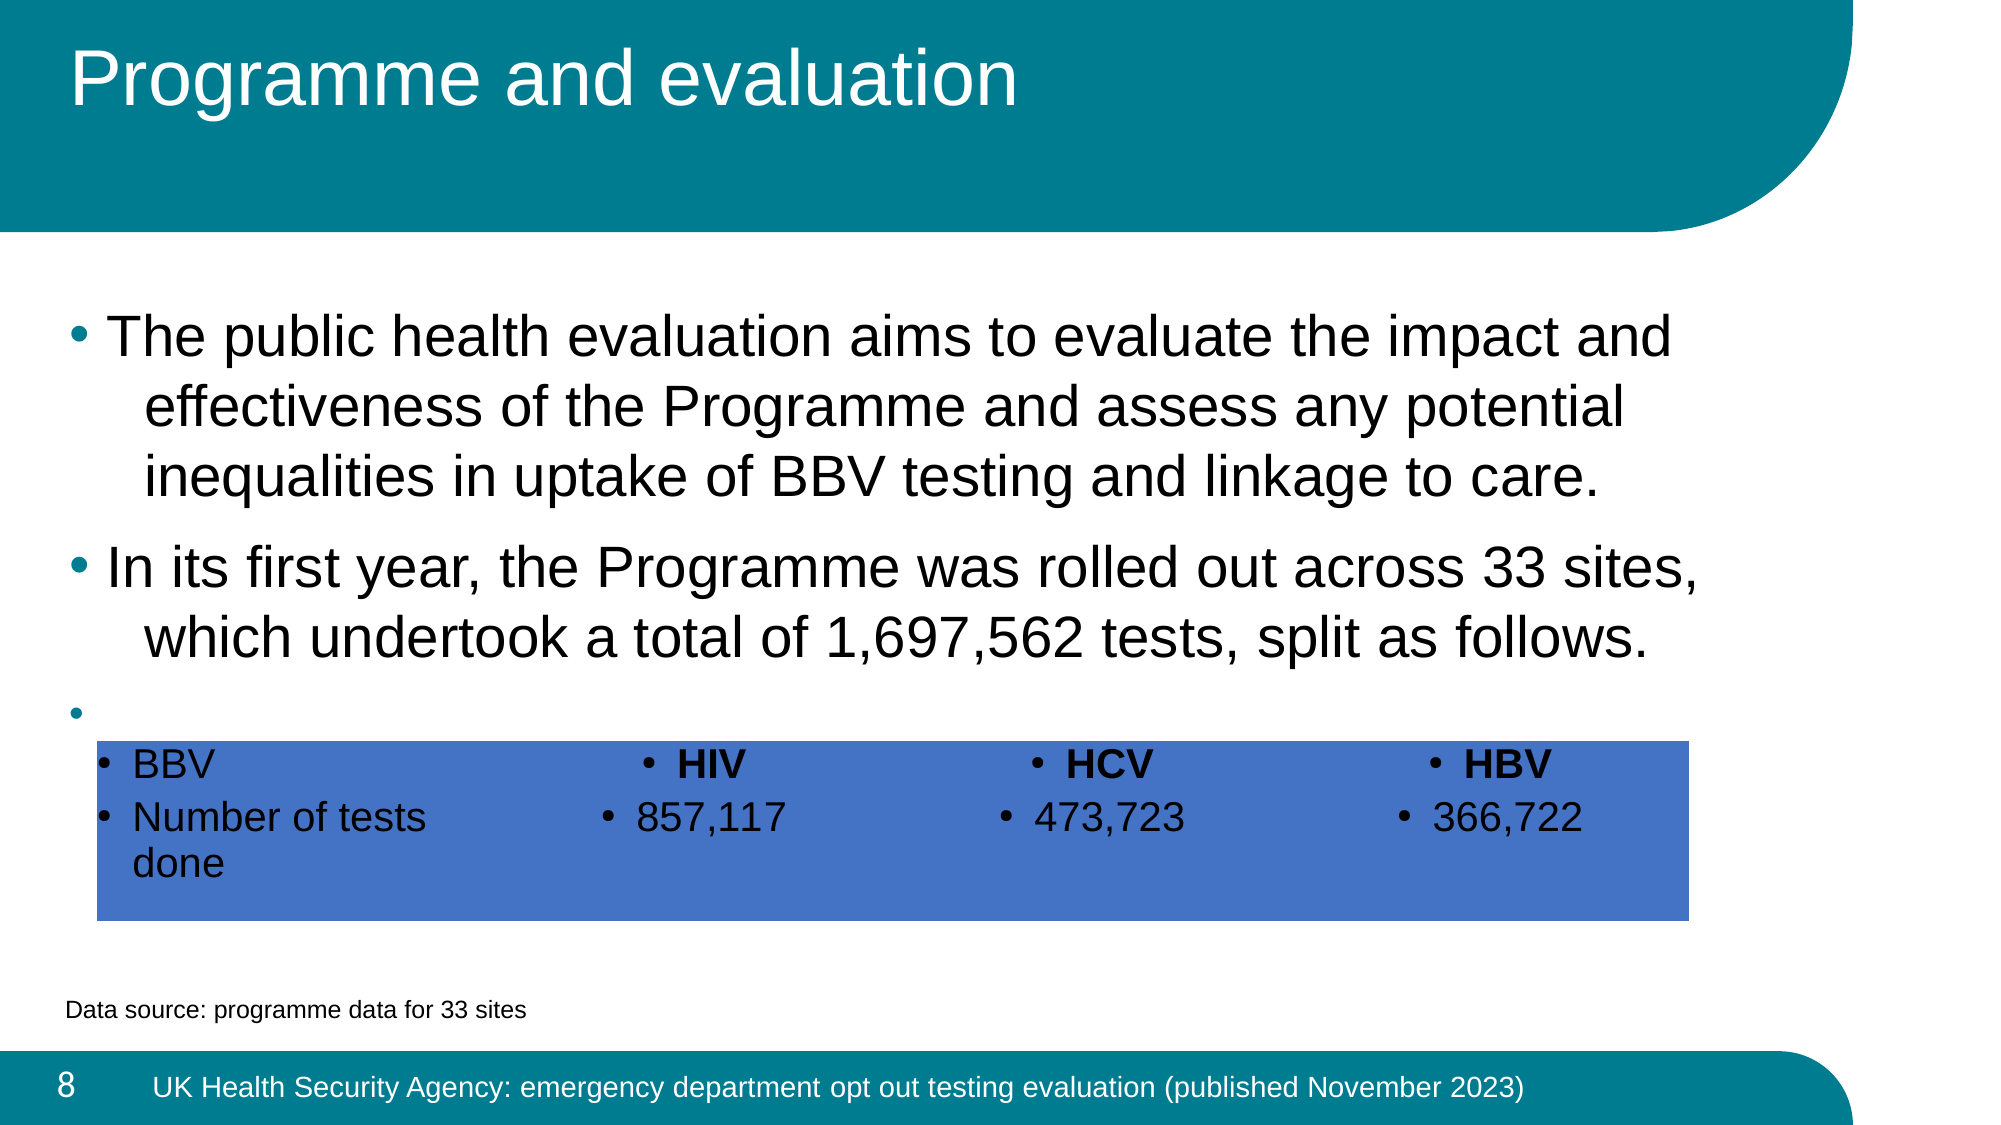

# Programme and evaluation
The public health evaluation aims to evaluate the impact and effectiveness of the Programme and assess any potential inequalities in uptake of BBV testing and linkage to care.
In its first year, the Programme was rolled out across 33 sites, which undertook a total of 1,697,562 tests, split as follows.
| BBV | HIV | HCV | HBV |
| --- | --- | --- | --- |
| Number of tests done | 857,117 | 473,723 | 366,722 |
Data source: programme data for 33 sites
8
UK Health Security Agency: emergency department opt out testing evaluation (published November 2023)